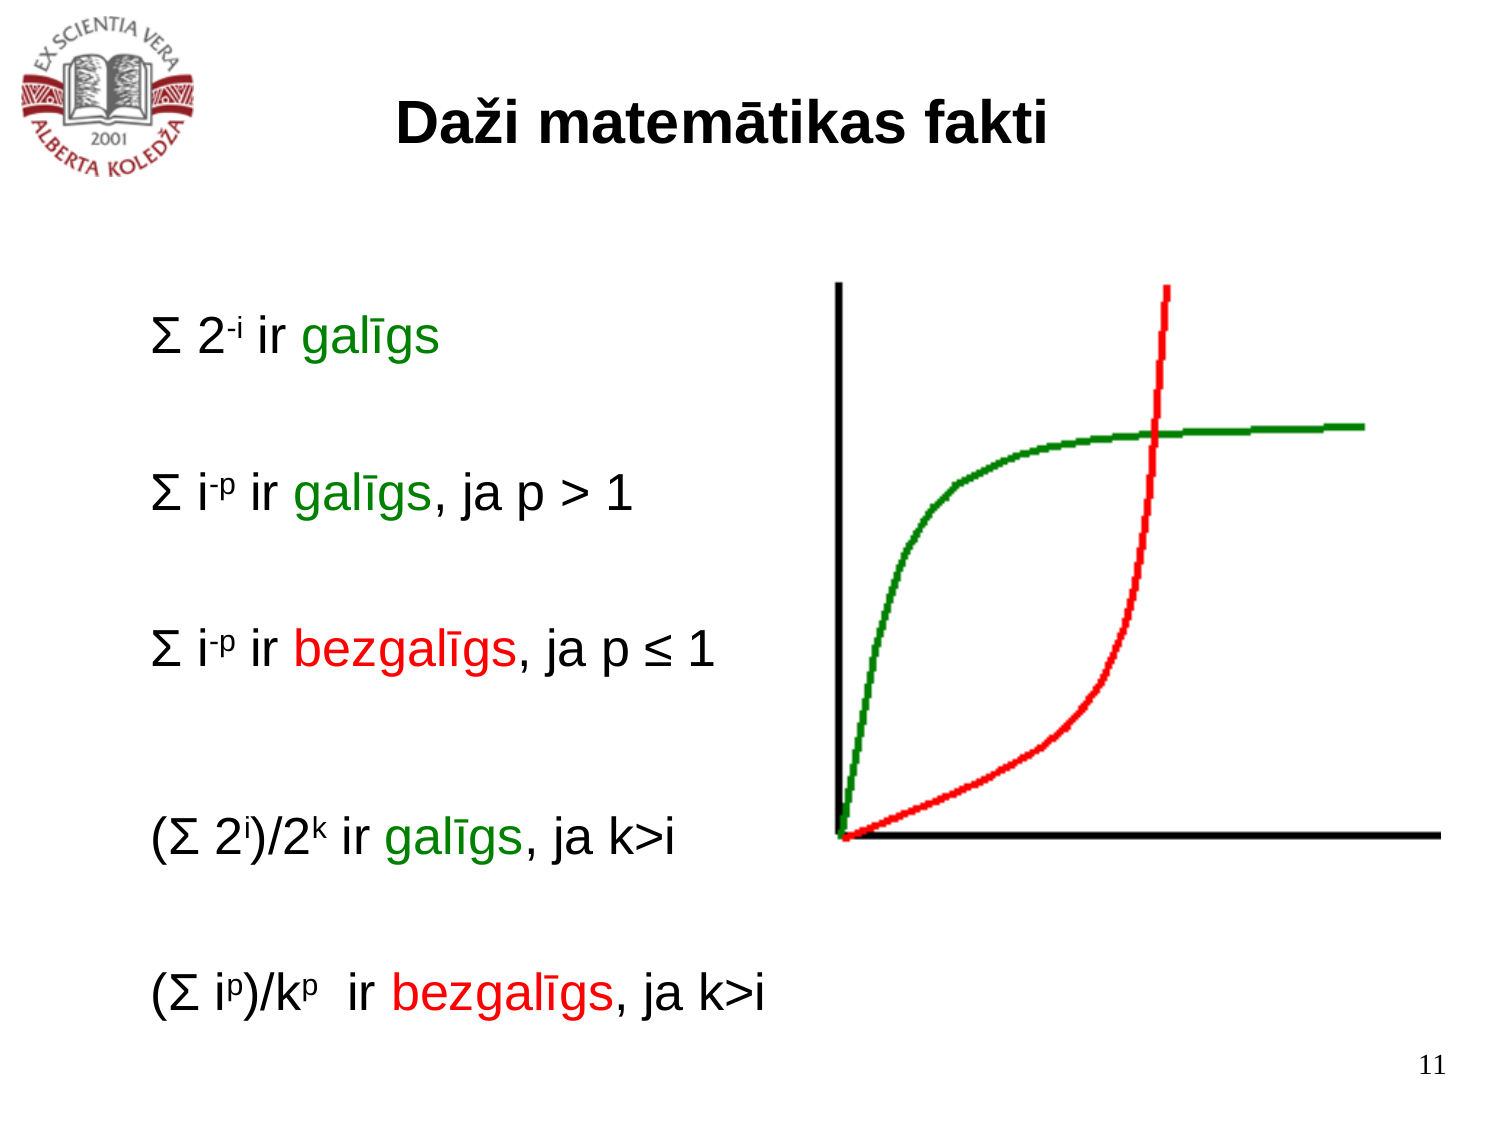

# Daži matemātikas fakti
Σ 2-i ir galīgs
Σ i-p ir galīgs, ja p > 1
Σ i-p ir bezgalīgs, ja p ≤ 1
(Σ 2i)/2k ir galīgs, ja k>i
(Σ ip)/kp ir bezgalīgs, ja k>i
11